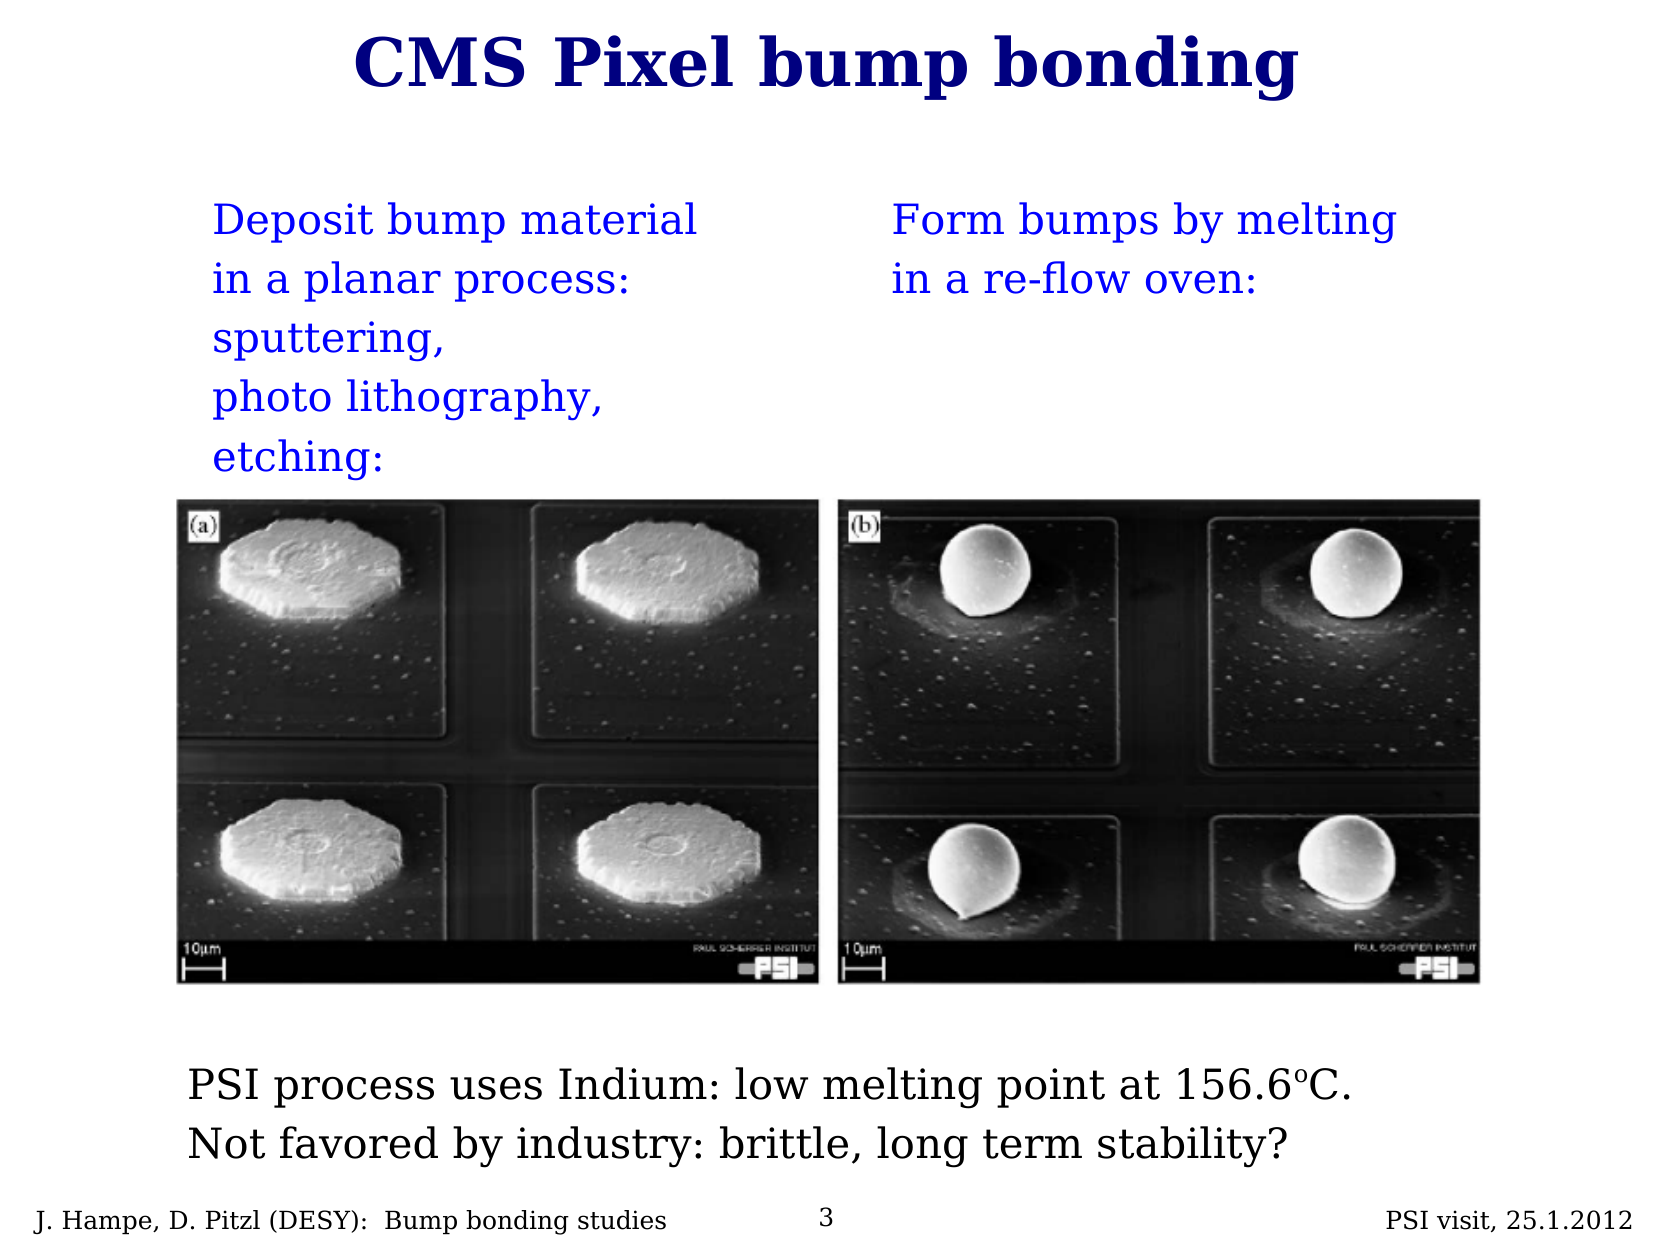

# CMS Pixel bump bonding
Deposit bump material
in a planar process:
sputtering,
photo lithography,
etching:
Form bumps by melting
in a re-flow oven:
PSI process uses Indium: low melting point at 156.6oC.
Not favored by industry: brittle, long term stability?